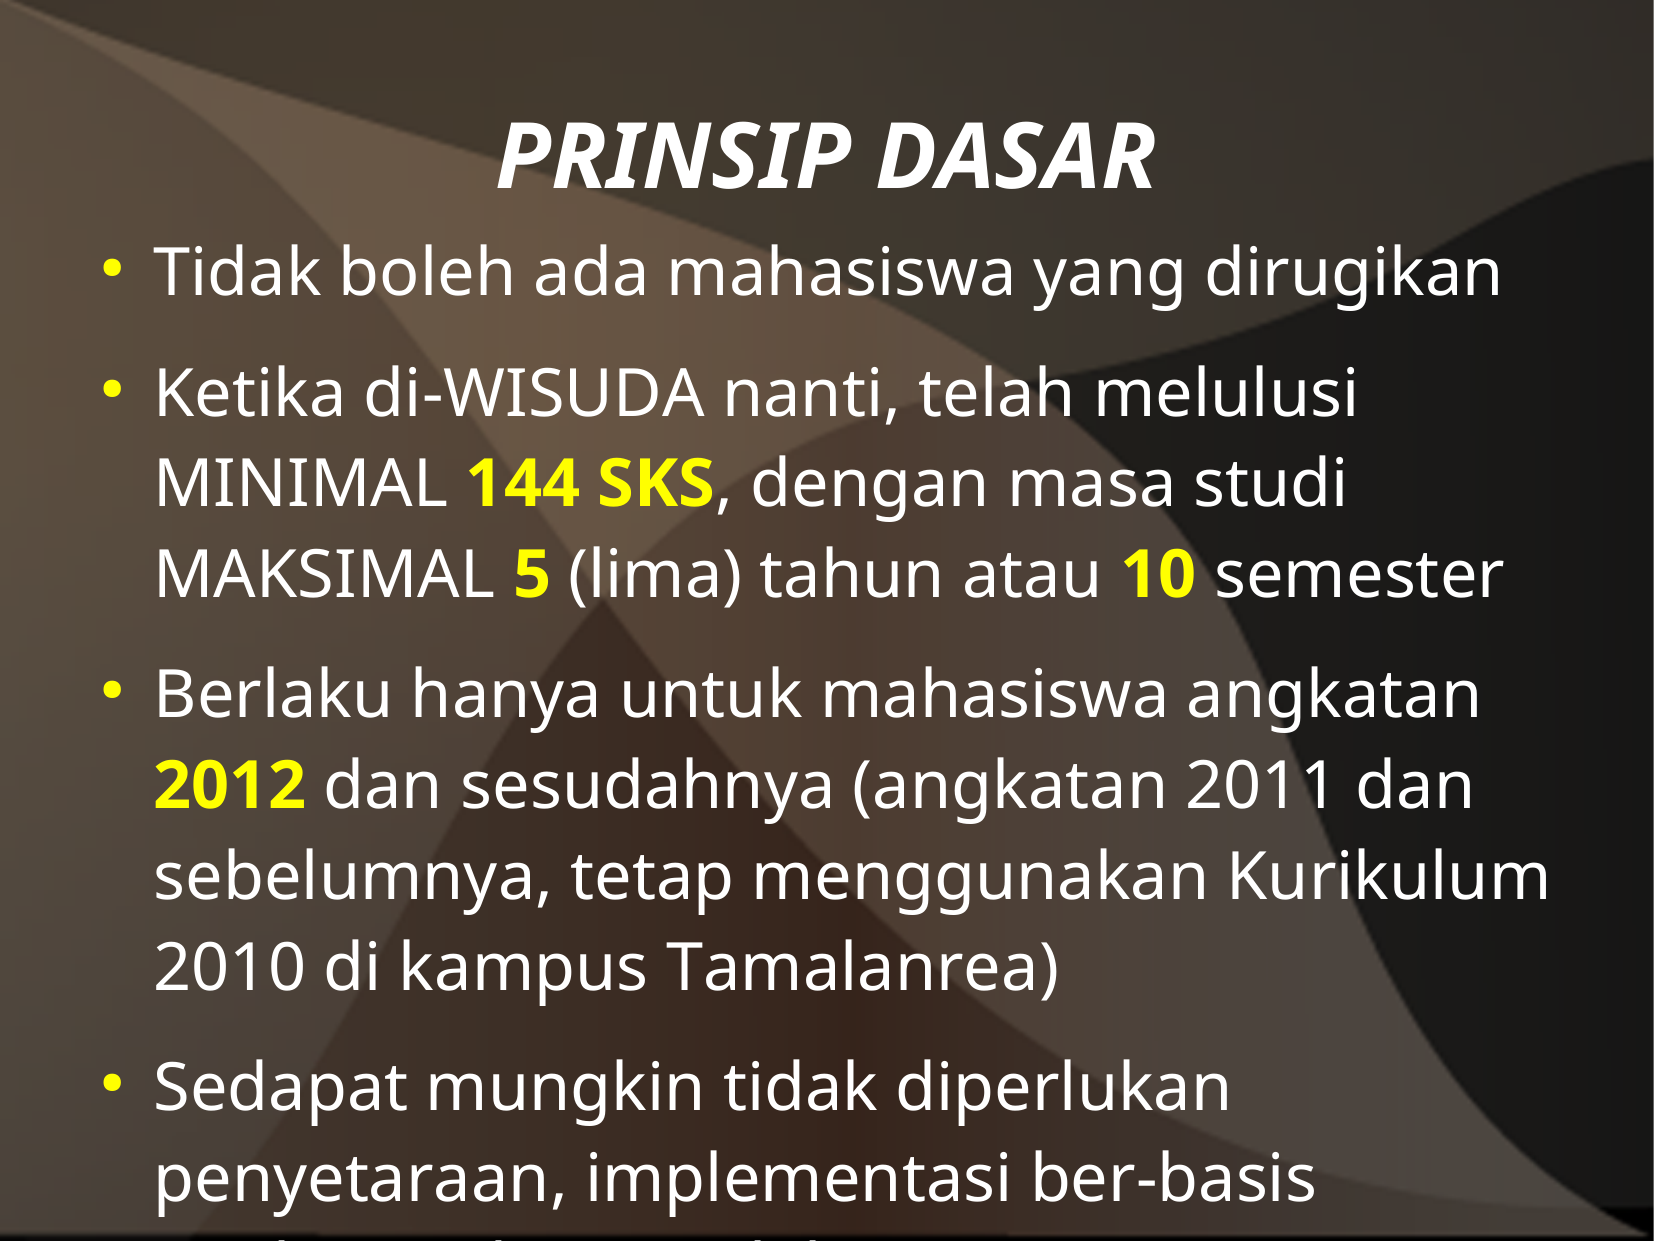

# PRINSIP DASAR
Tidak boleh ada mahasiswa yang dirugikan
Ketika di-WISUDA nanti, telah melulusi MINIMAL 144 SKS, dengan masa studi MAKSIMAL 5 (lima) tahun atau 10 semester
Berlaku hanya untuk mahasiswa angkatan 2012 dan sesudahnya (angkatan 2011 dan sebelumnya, tetap menggunakan Kurikulum 2010 di kampus Tamalanrea)
Sedapat mungkin tidak diperlukan penyetaraan, implementasi ber-basis angkatan dan perolehan SKS